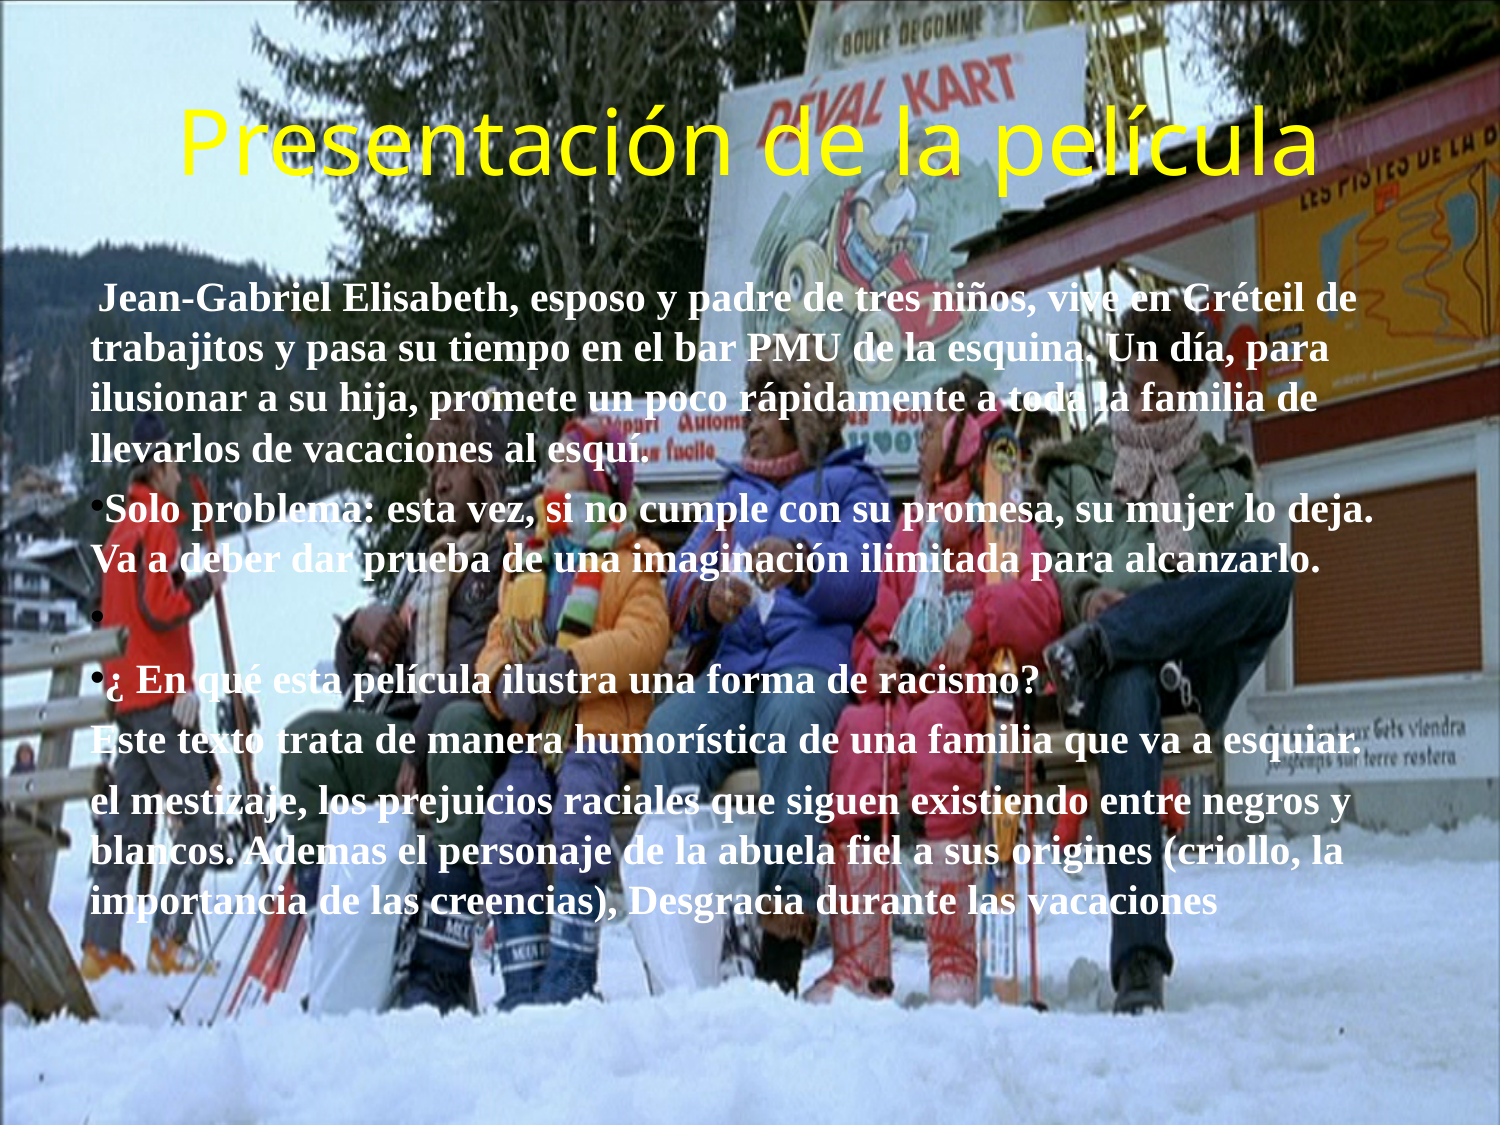

# Presentación de la película
 Jean-Gabriel Elisabeth, esposo y padre de tres niños, vive en Créteil de trabajitos y pasa su tiempo en el bar PMU de la esquina. Un día, para ilusionar a su hija, promete un poco rápidamente a toda la familia de llevarlos de vacaciones al esquí.
Solo problema: esta vez, si no cumple con su promesa, su mujer lo deja. Va a deber dar prueba de una imaginación ilimitada para alcanzarlo.
¿ En qué esta película ilustra una forma de racismo?
Este texto trata de manera humorística de una familia que va a esquiar.
el mestizaje, los prejuicios raciales que siguen existiendo entre negros y blancos. Ademas el personaje de la abuela fiel a sus origines (criollo, la importancia de las creencias), Desgracia durante las vacaciones